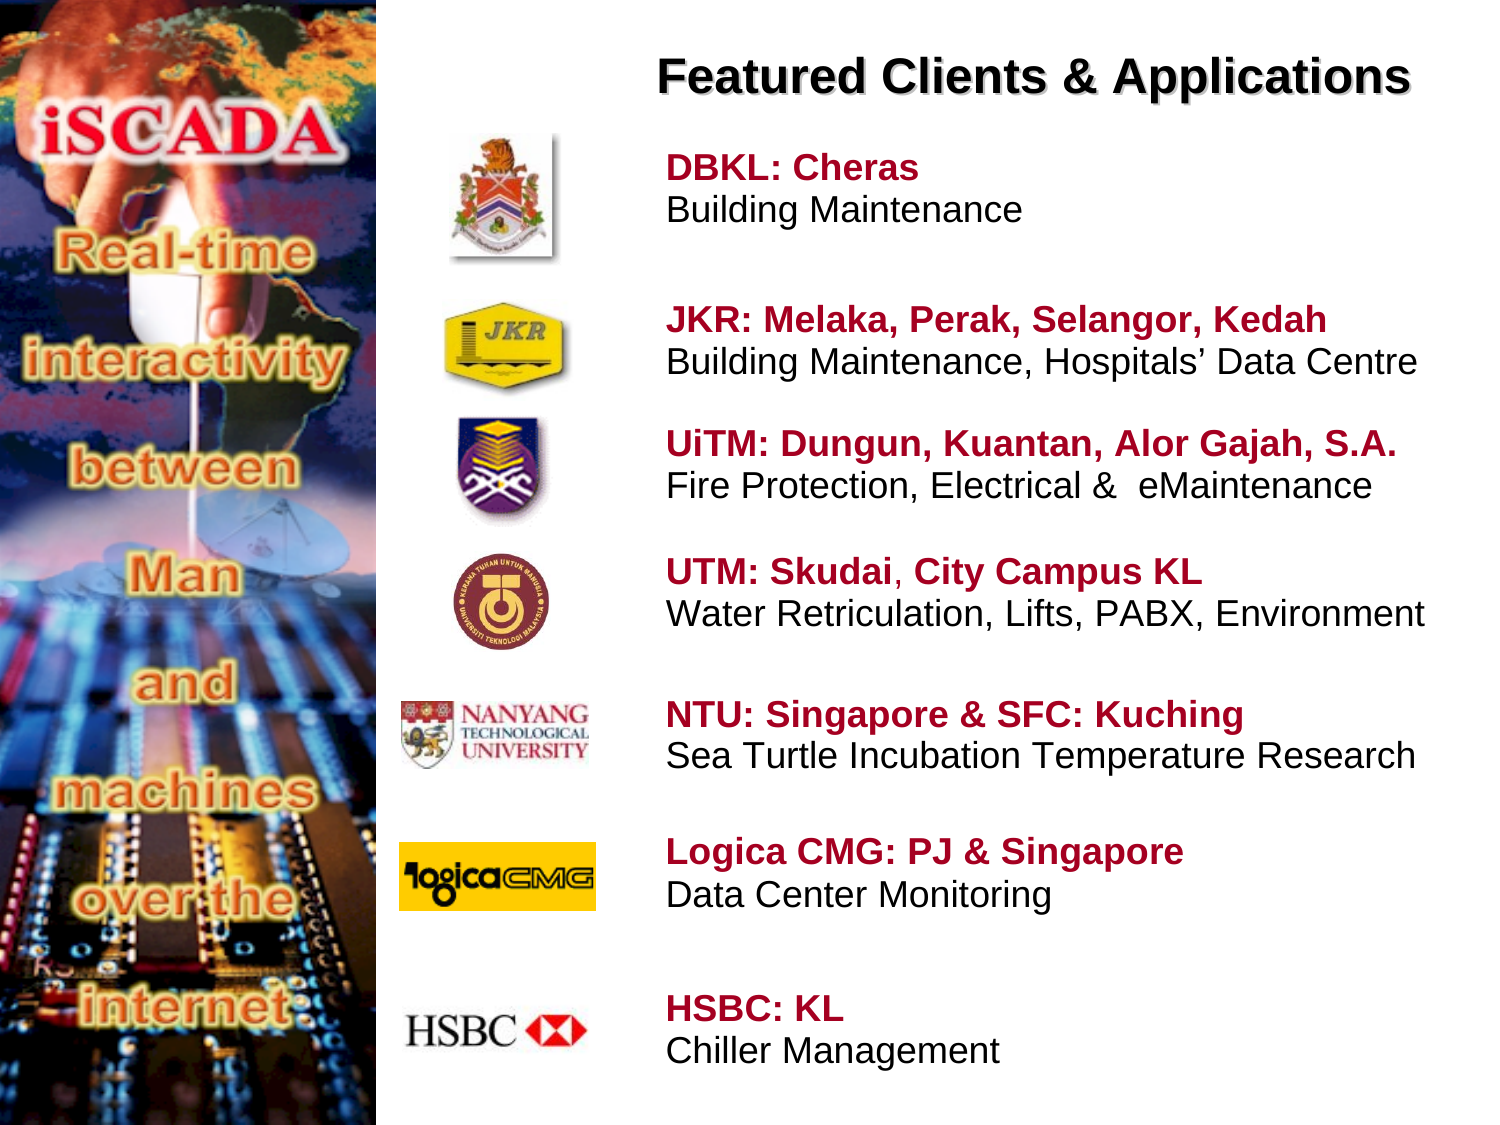

Featured Clients & Applications
DBKL: Cheras
Building Maintenance
JKR: Melaka, Perak, Selangor, Kedah Building Maintenance, Hospitals’ Data Centre
UiTM: Dungun, Kuantan, Alor Gajah, S.A.
Fire Protection, Electrical & eMaintenance
UTM: Skudai, City Campus KL
Water Retriculation, Lifts, PABX, Environment
NTU: Singapore & SFC: Kuching
Sea Turtle Incubation Temperature Research
Logica CMG: PJ & Singapore
Data Center Monitoring
HSBC: KL
Chiller Management